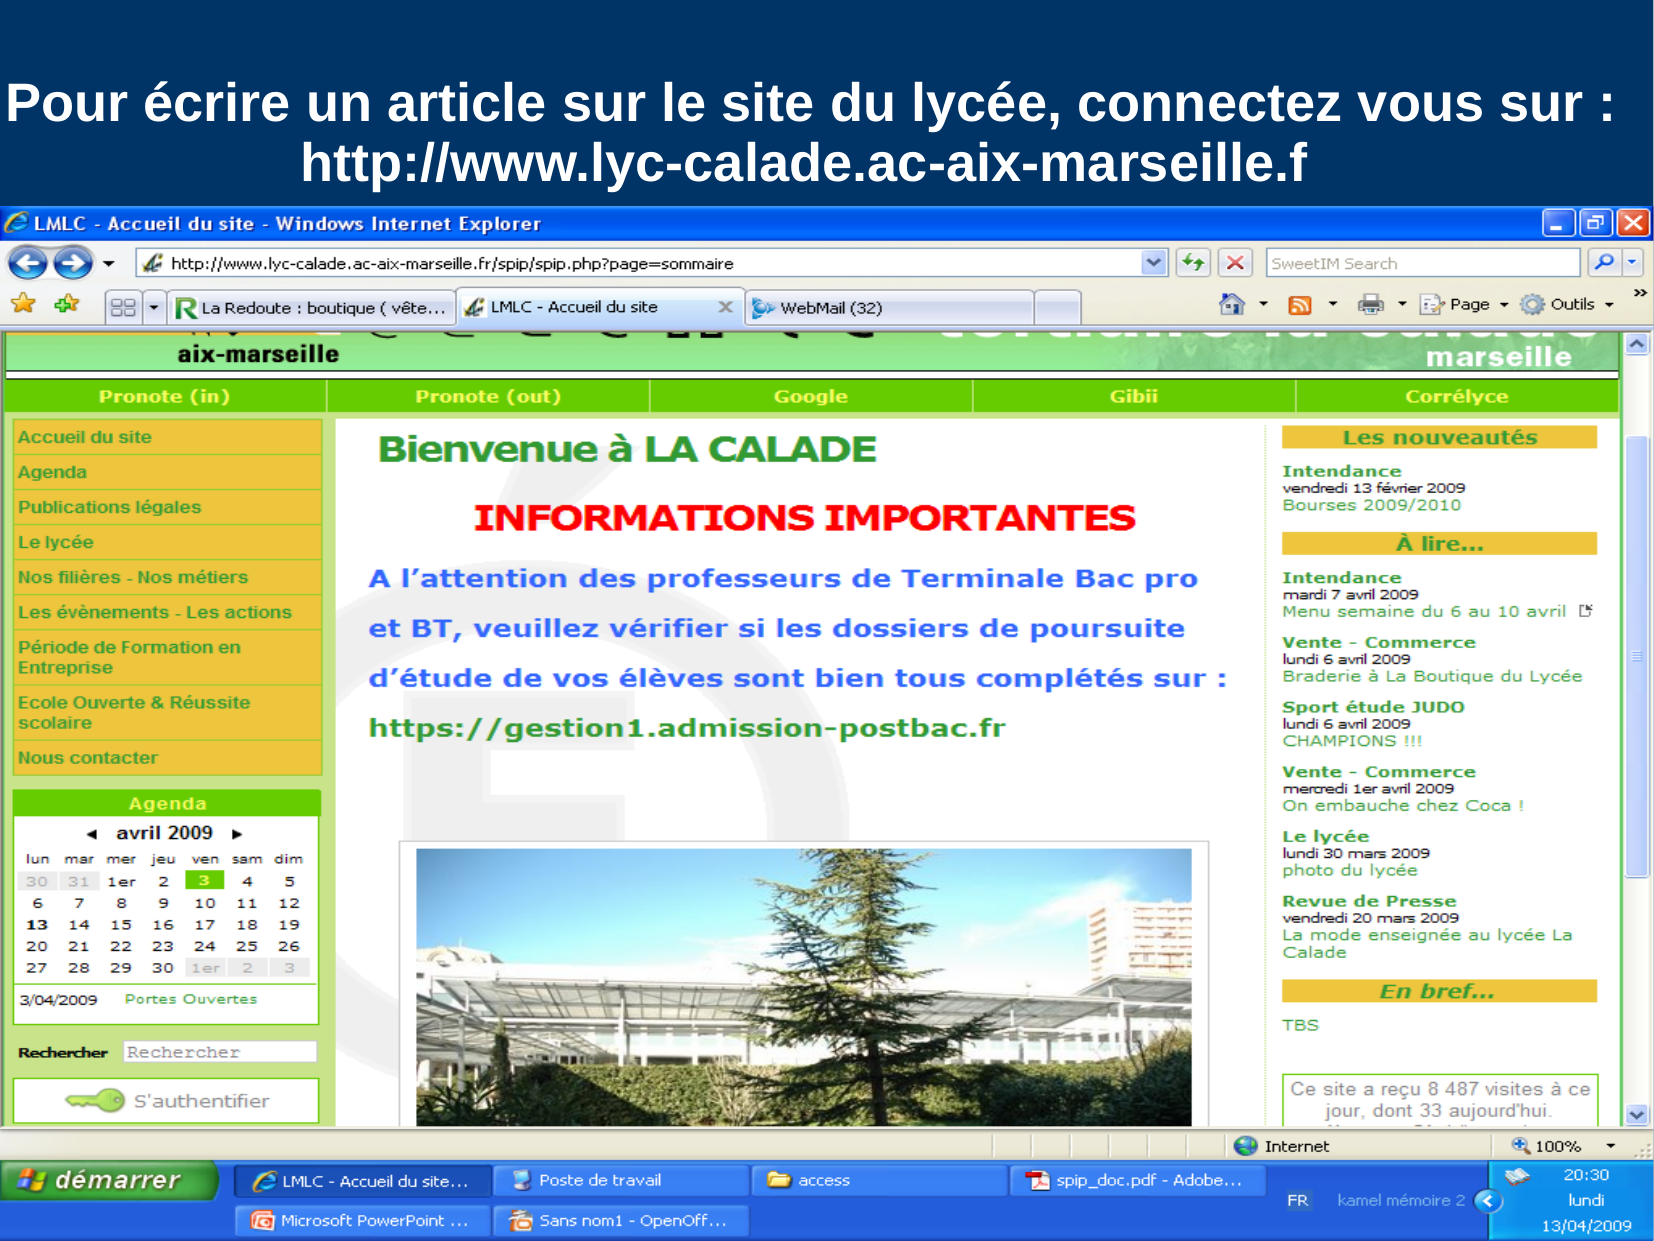

# Pour écrire un article sur le site du lycée, connectez vous sur : http://www.lyc-calade.ac-aix-marseille.f